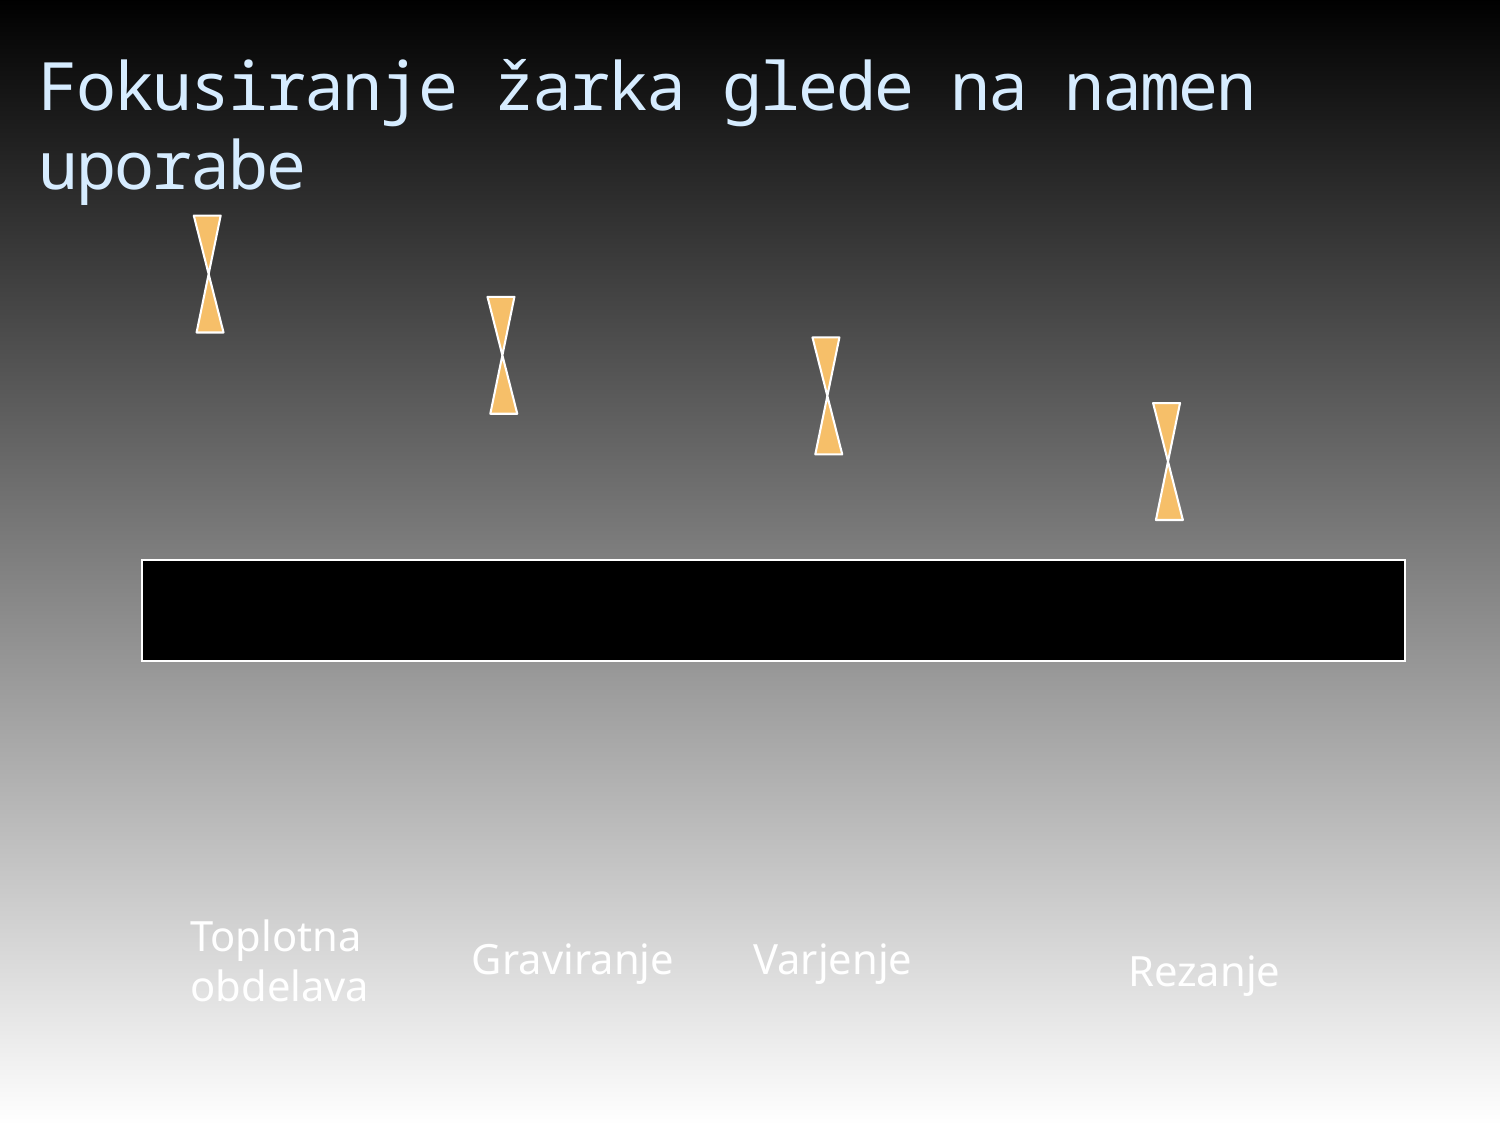

Fokusiranje žarka glede na namen uporabe
Toplotna obdelava
Graviranje
Varjenje
Rezanje